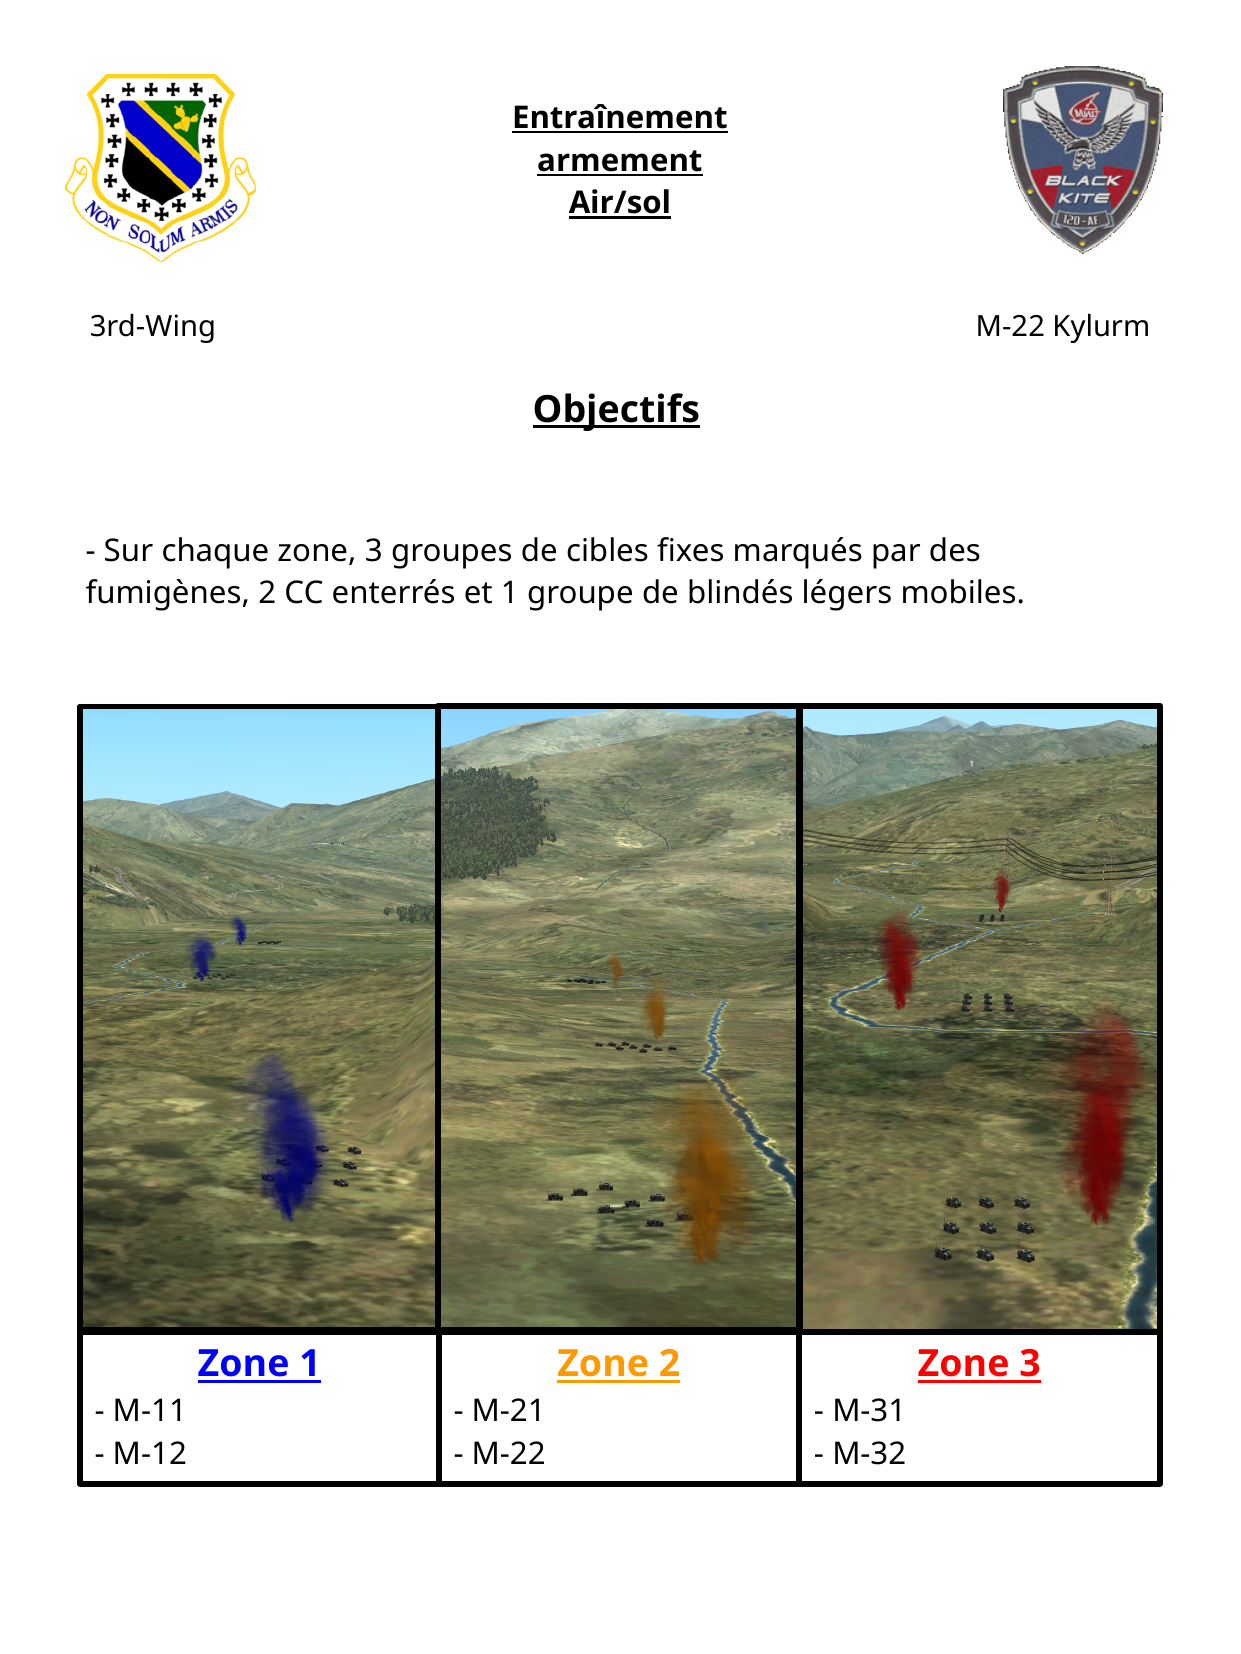

# Entraînement armement Air/sol 3rd-Wing											M-22 Kylurm
Objectifs
- Sur chaque zone, 3 groupes de cibles fixes marqués par des fumigènes, 2 CC enterrés et 1 groupe de blindés légers mobiles.
Zone 1
- M-11
- M-12
Zone 2
- M-21
- M-22
Zone 3
- M-31
- M-32